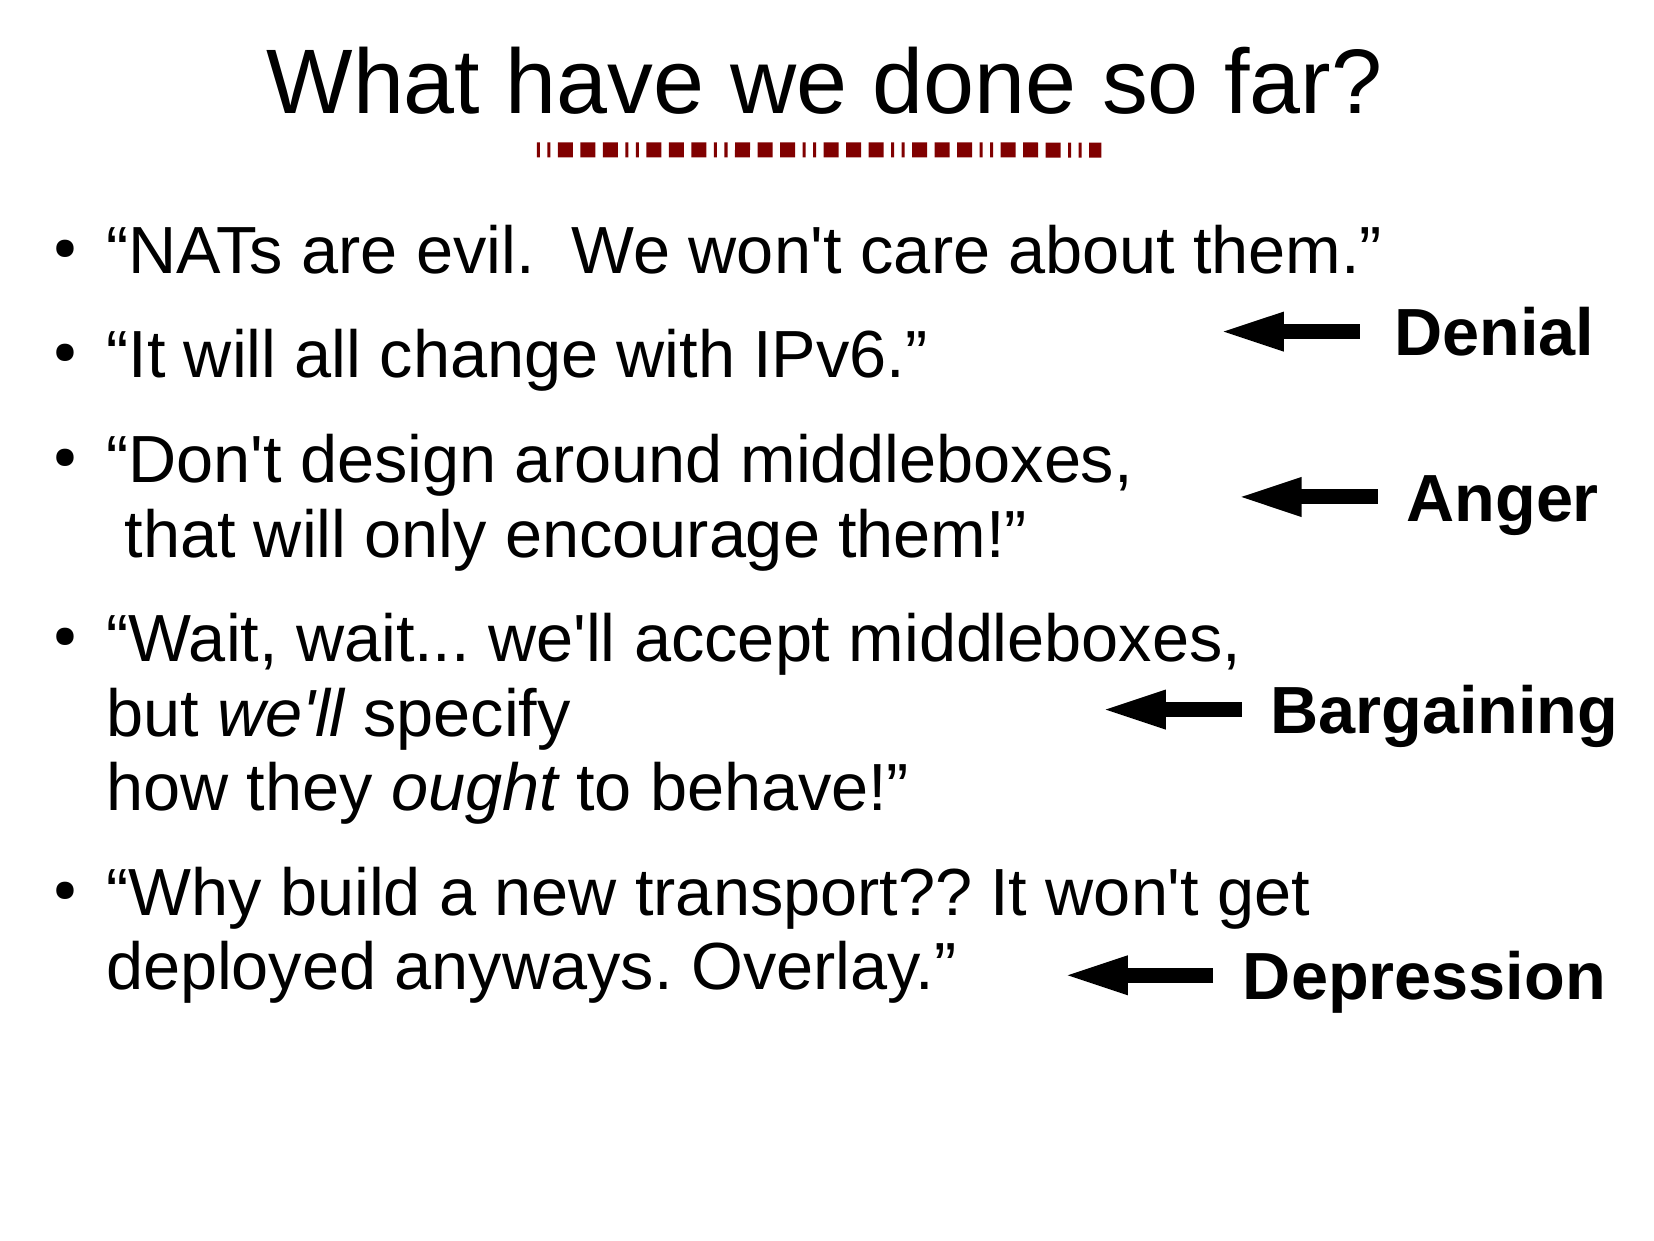

# What have we done so far?
“NATs are evil. We won't care about them.”
“It will all change with IPv6.”
“Don't design around middleboxes,
 that will only encourage them!”
“Wait, wait... we'll accept middleboxes,
but we'll specify
how they ought to behave!”
“Why build a new transport?? It won't get deployed anyways. Overlay.”
Denial
Anger
Bargaining
Depression